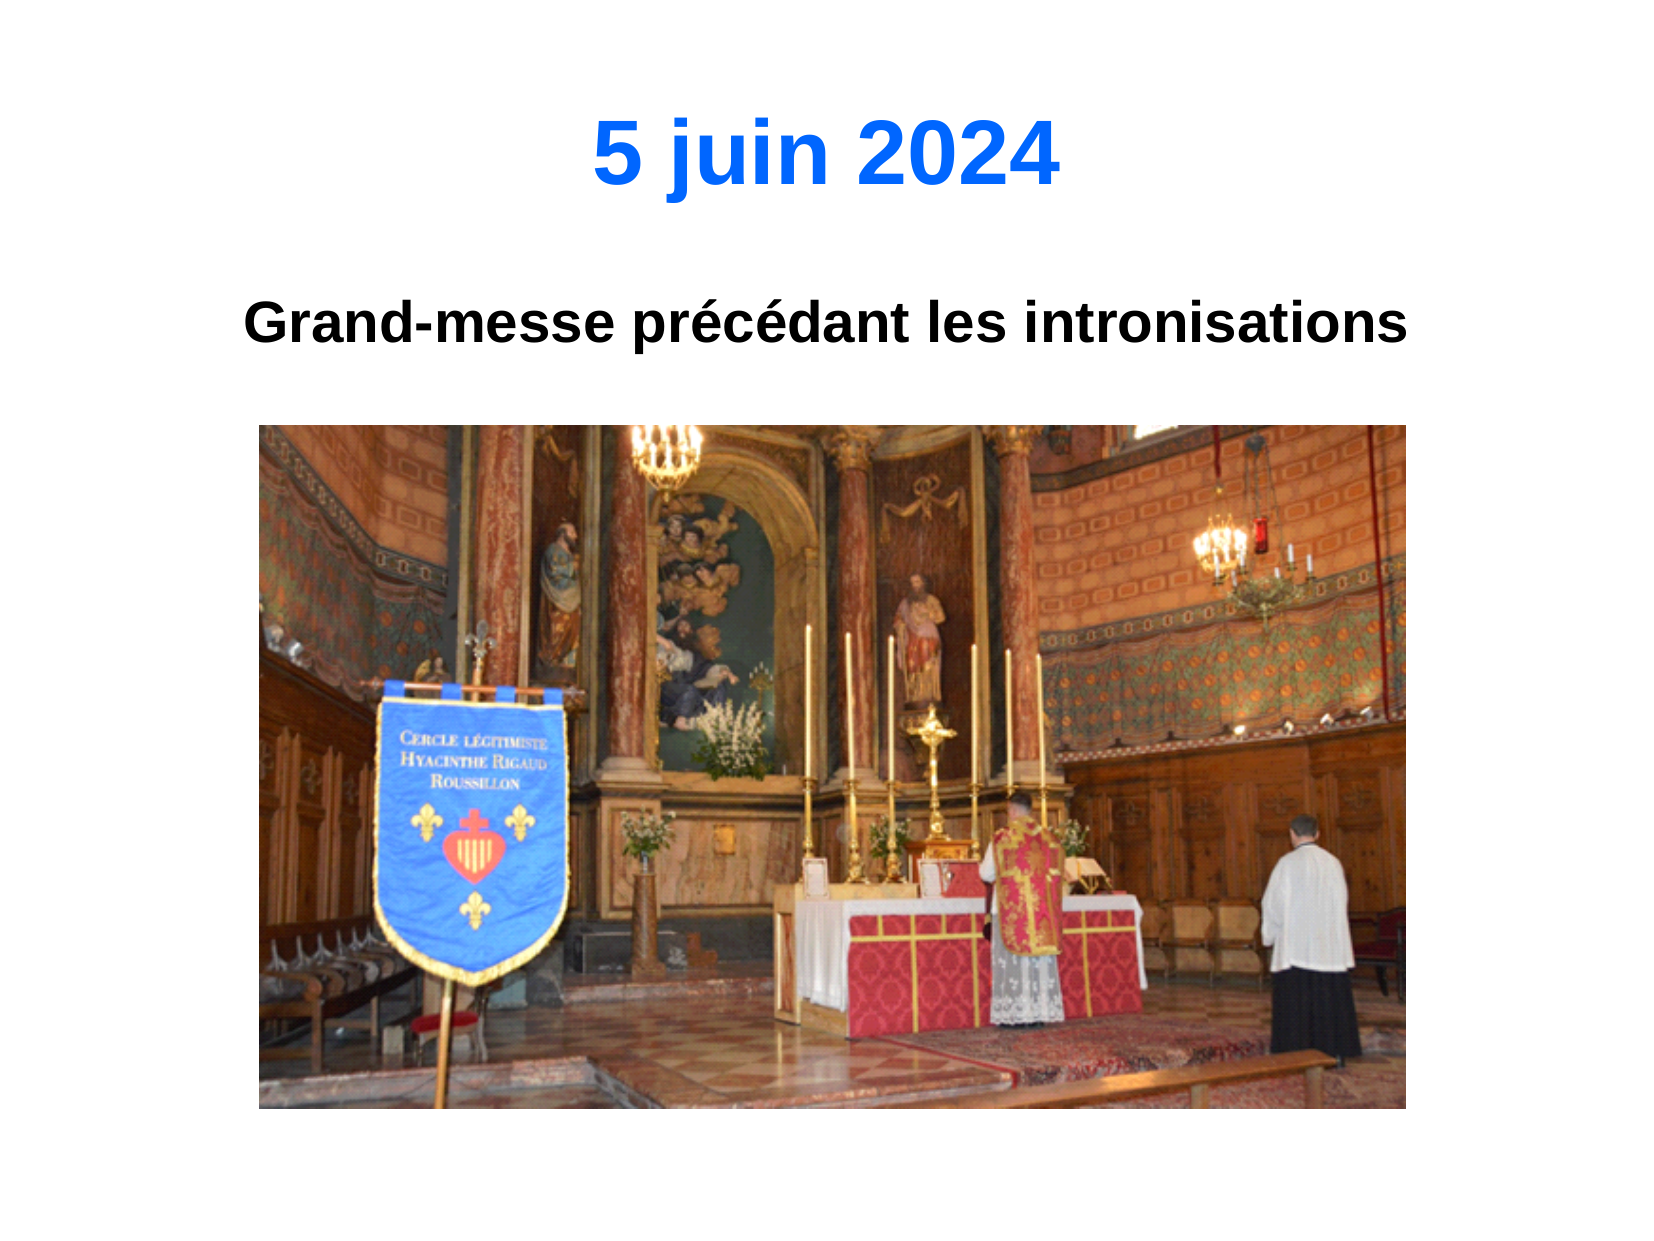

# 5 juin 2024
Grand-messe précédant les intronisations